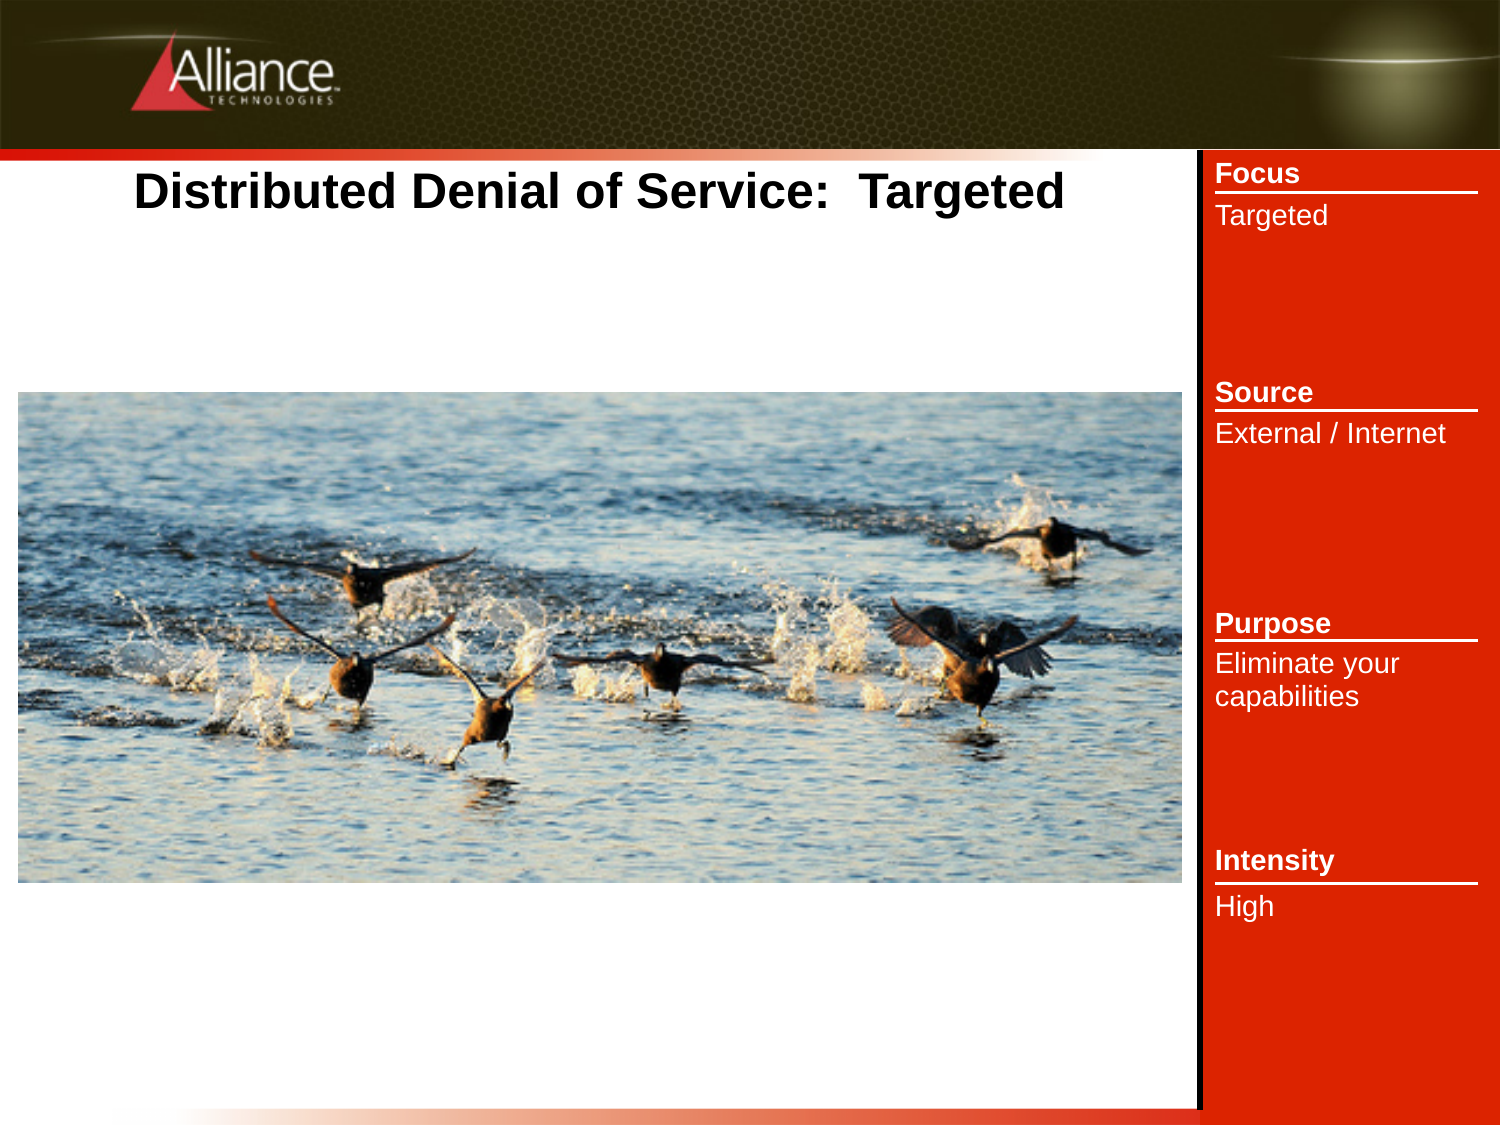

Focus
Distributed Denial of Service: Targeted
Targeted
Source
External / Internet
Purpose
Eliminate your capabilities
Intensity
High